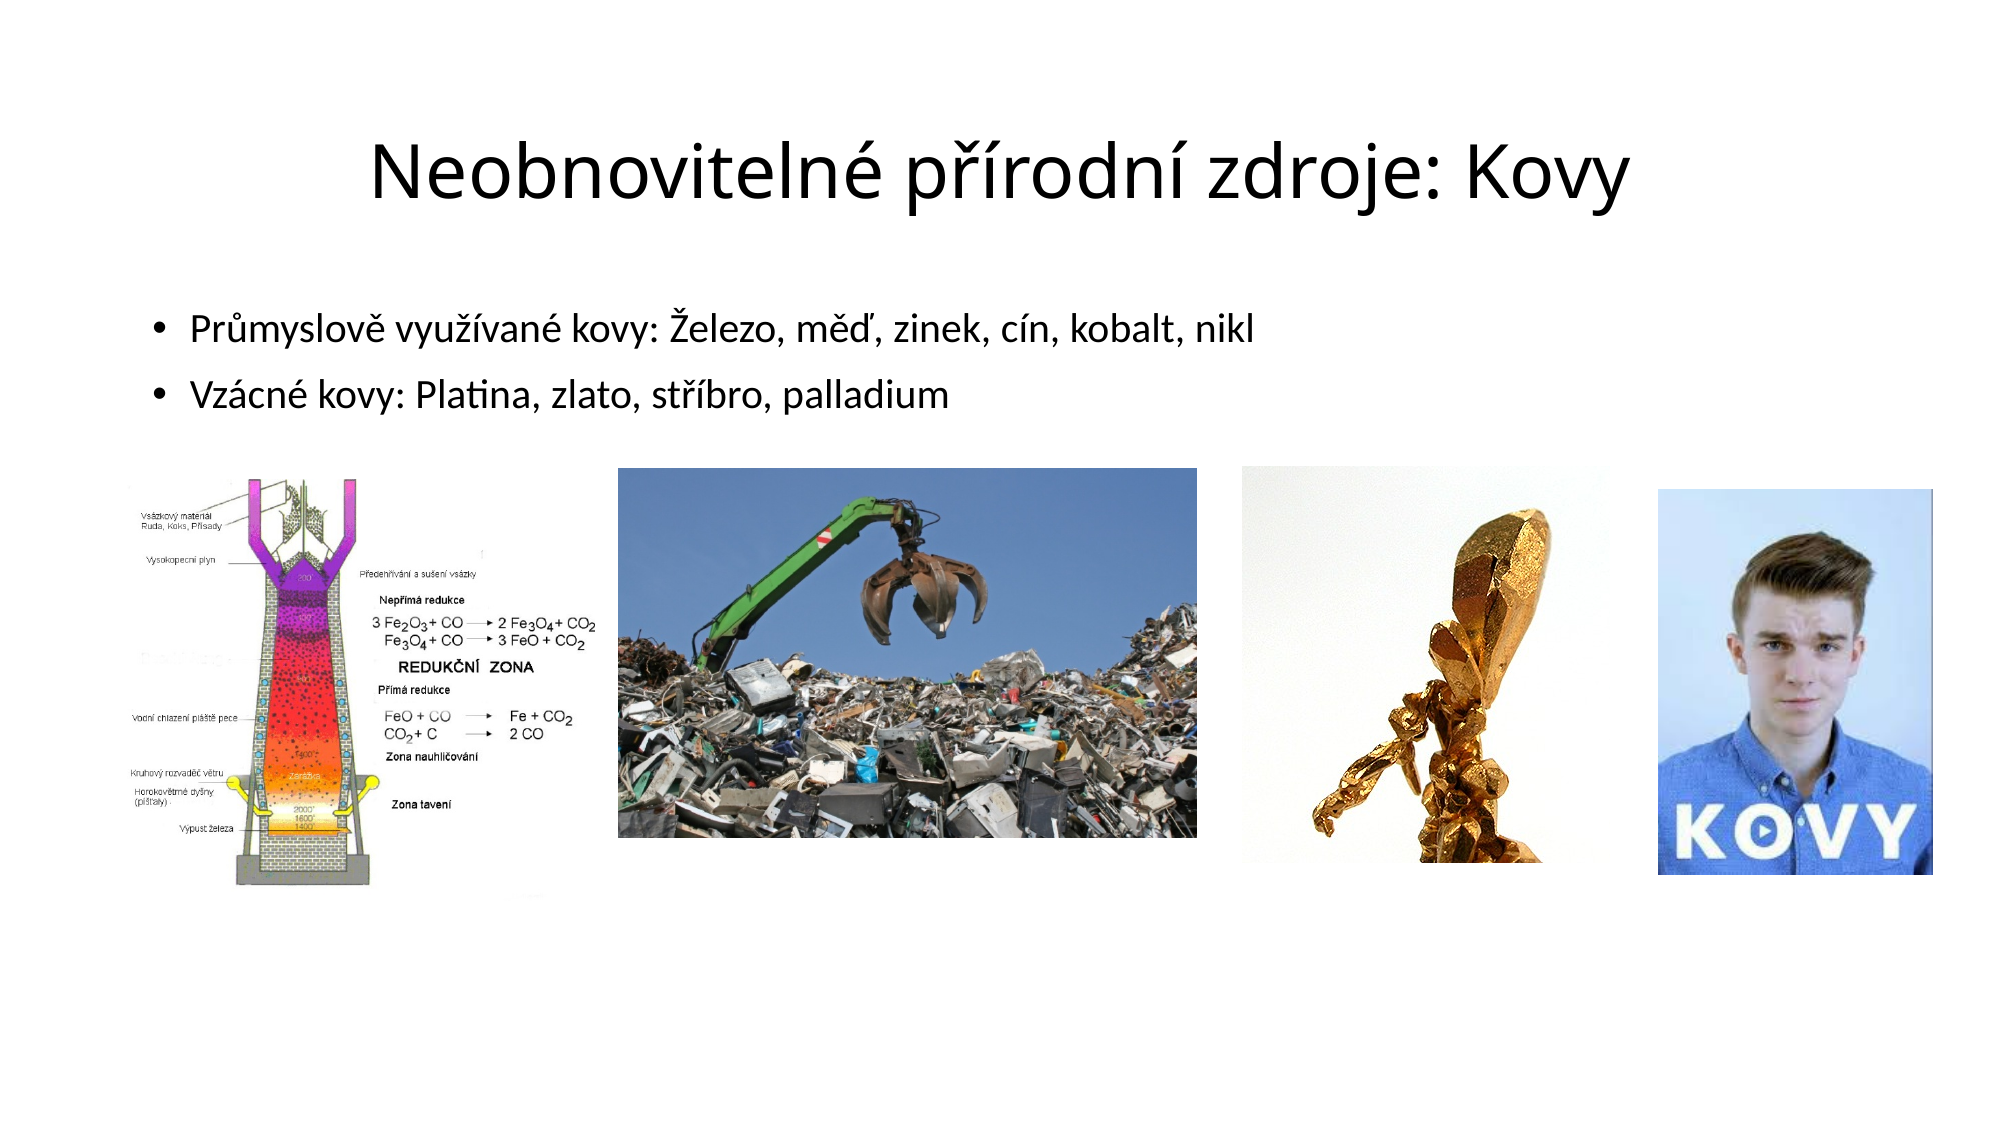

# Neobnovitelné přírodní zdroje: Kovy
Průmyslově využívané kovy: Železo, měď, zinek, cín, kobalt, nikl
Vzácné kovy: Platina, zlato, stříbro, palladium